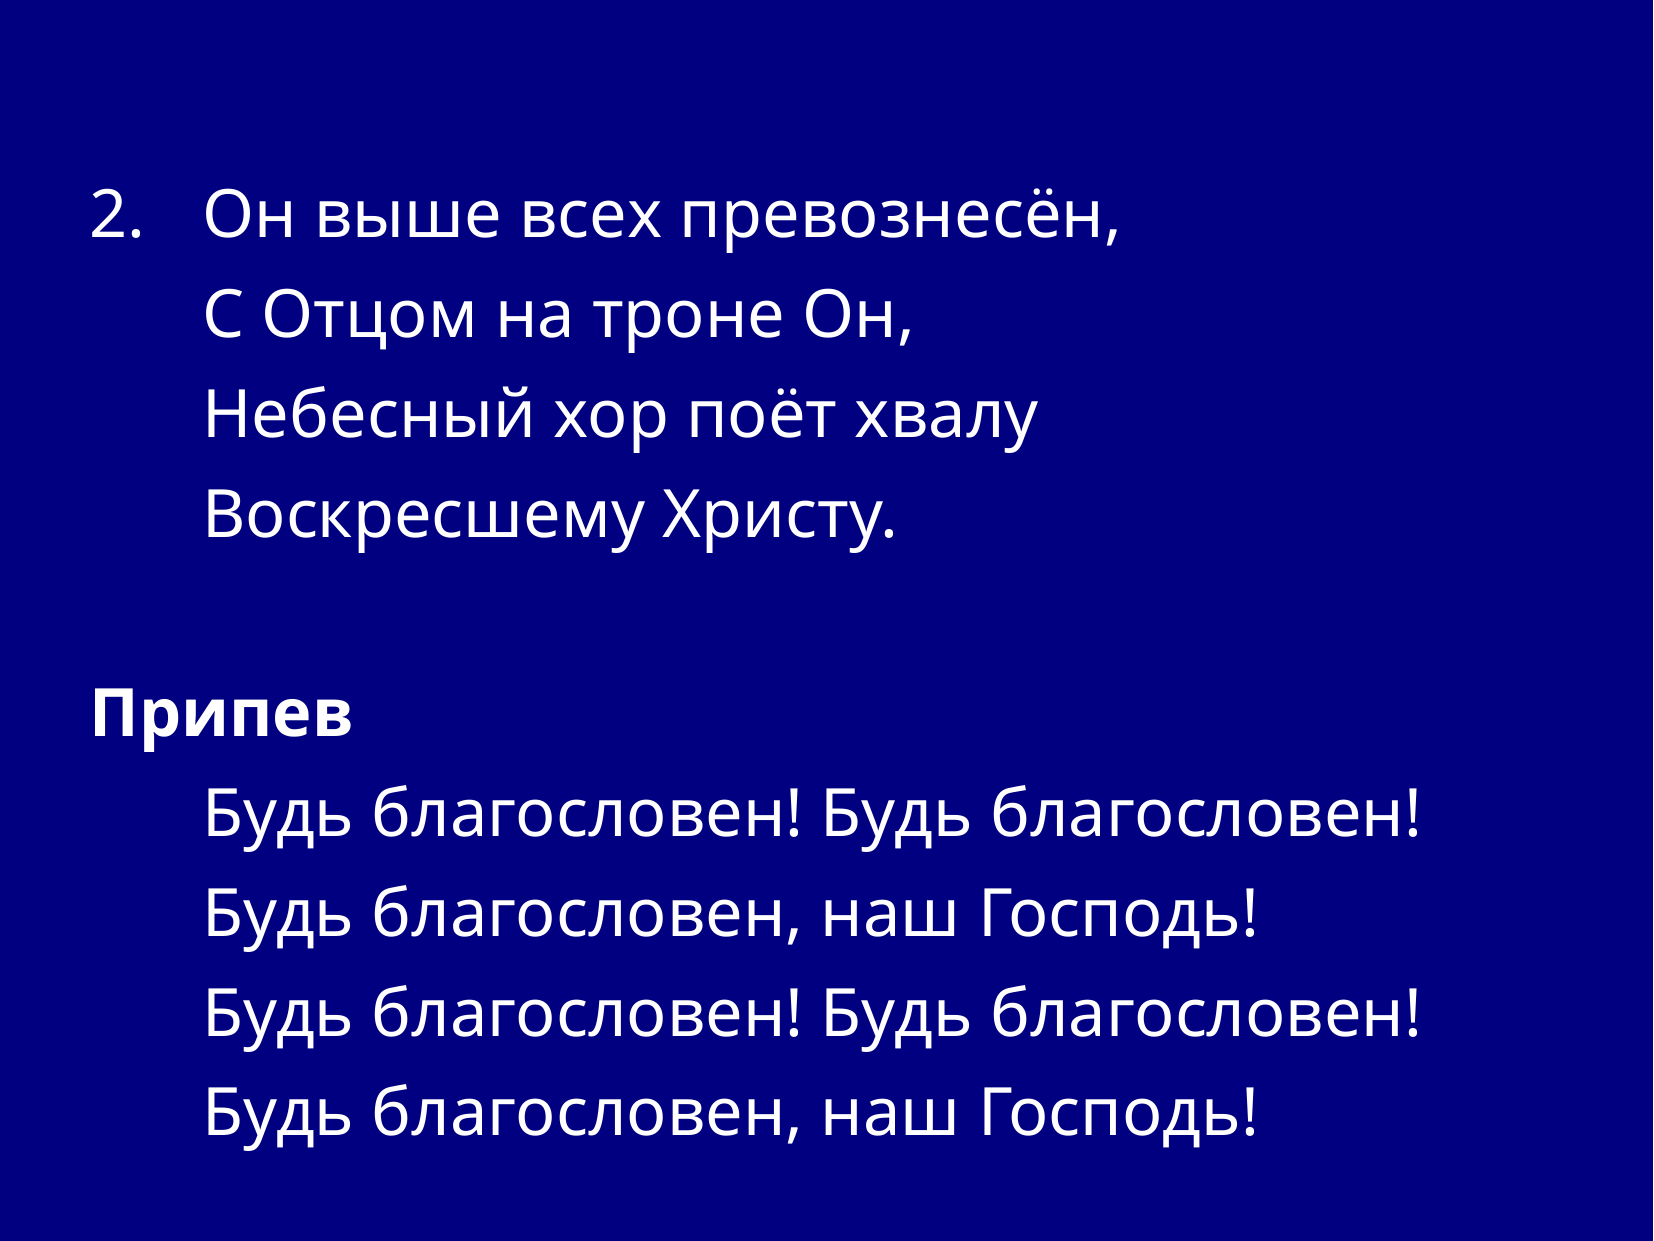

2.	Он выше всех превознесён,
	С Отцом на троне Он,
	Небесный хор поёт хвалу
	Воскресшему Христу.
Припев
	Будь благословен! Будь благословен!
	Будь благословен, наш Господь!
	Будь благословен! Будь благословен!
	Будь благословен, наш Господь!